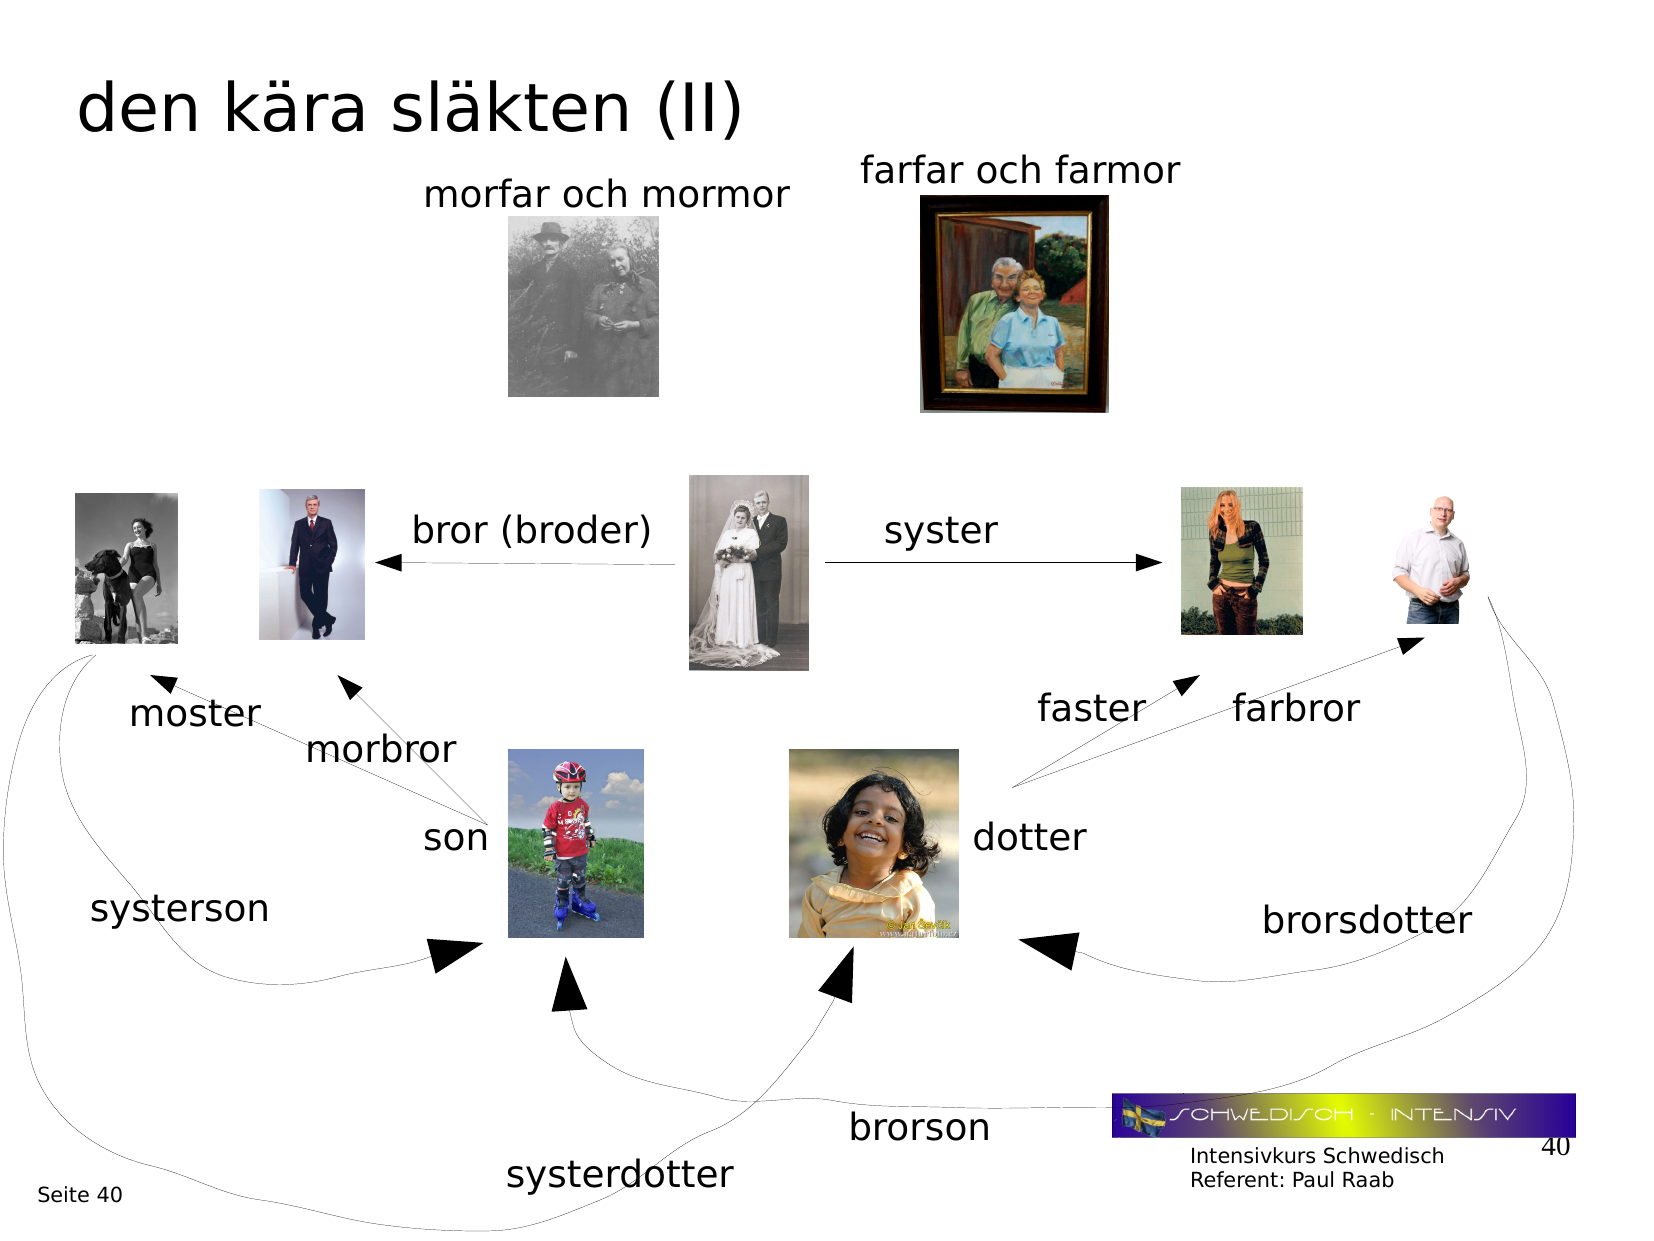

den kära släkten (II)
farfar och farmor
morfar och mormor
bror (broder)
syster
faster
farbror
moster
morbror
son
dotter
systerson
brorsdotter
brorson
systerdotter